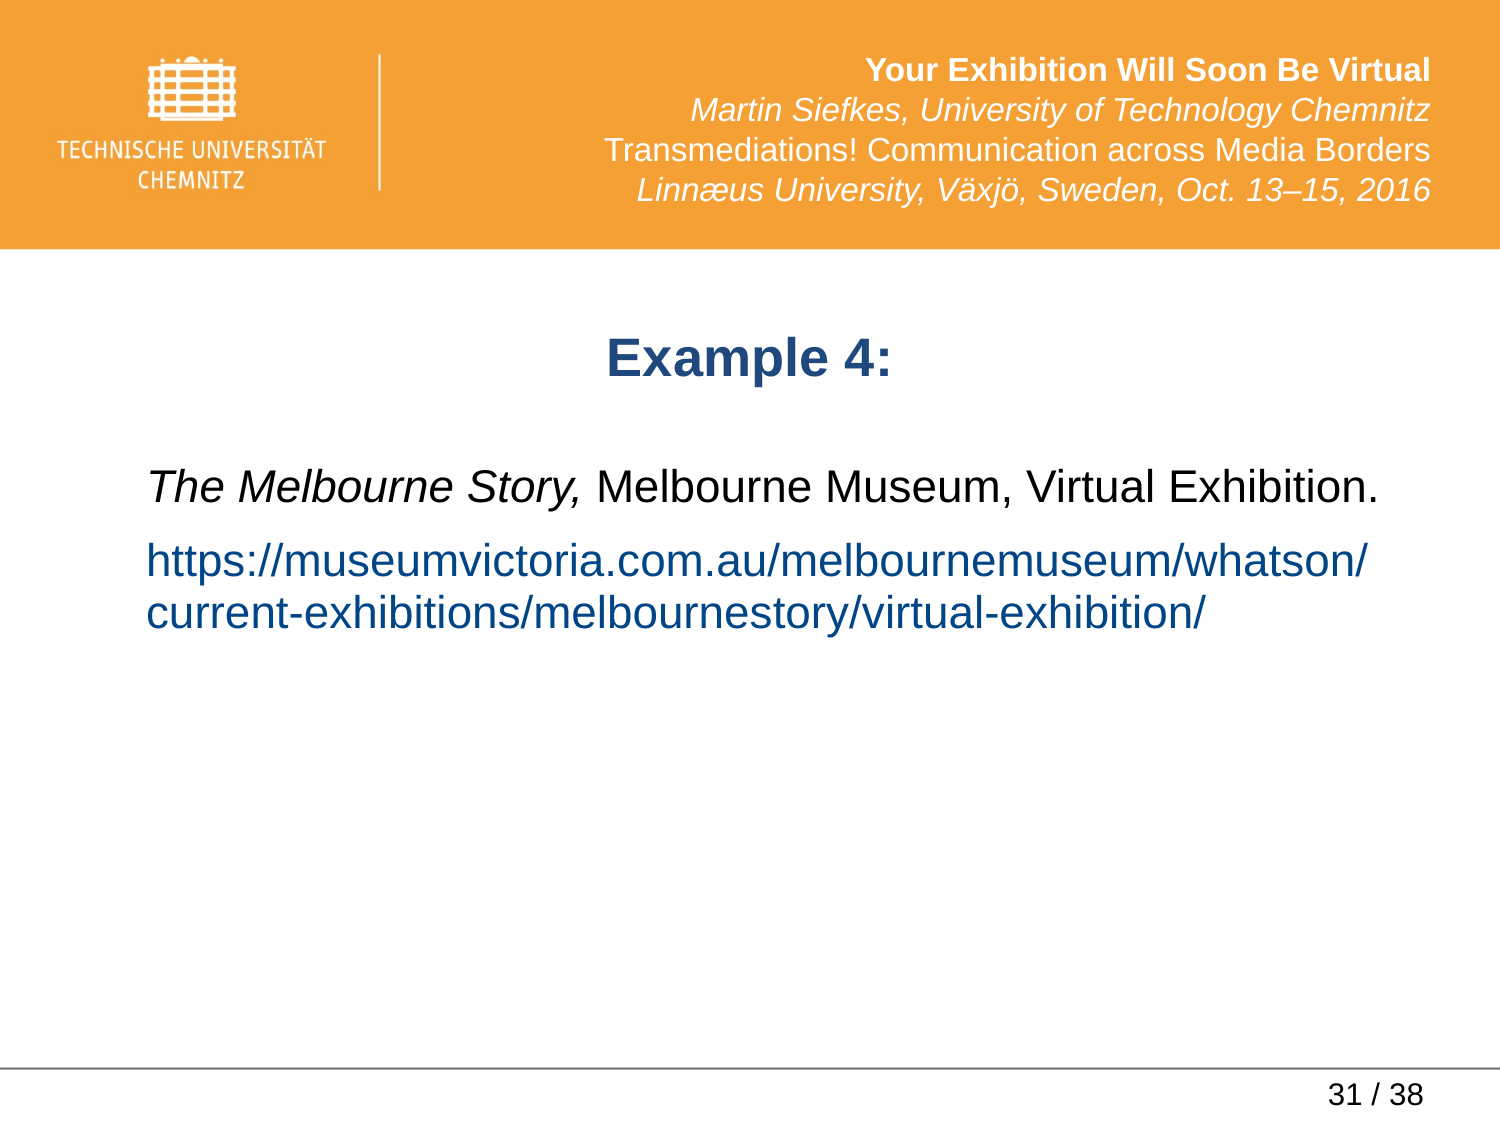

#
Example 4:
The Melbourne Story, Melbourne Museum, Virtual Exhibition.
https://museumvictoria.com.au/melbournemuseum/whatson/current-exhibitions/melbournestory/virtual-exhibition/